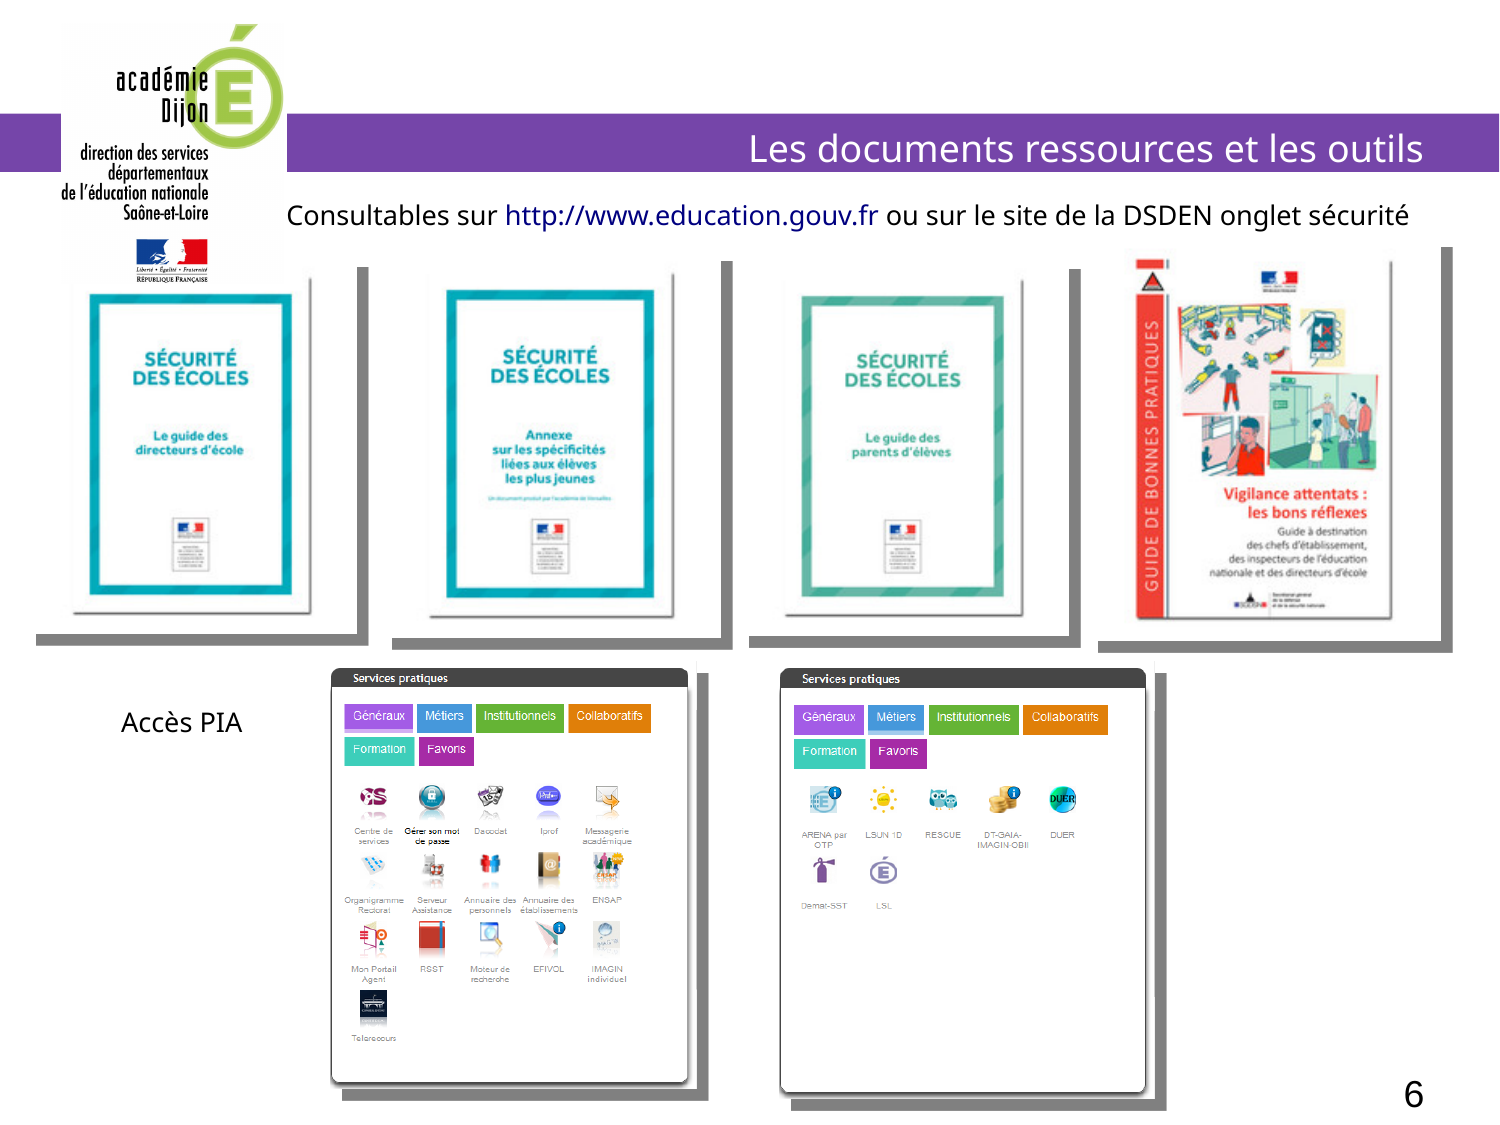

Les documents ressources et les outils
Consultables sur http://www.education.gouv.fr ou sur le site de la DSDEN onglet sécurité
Accès PIA